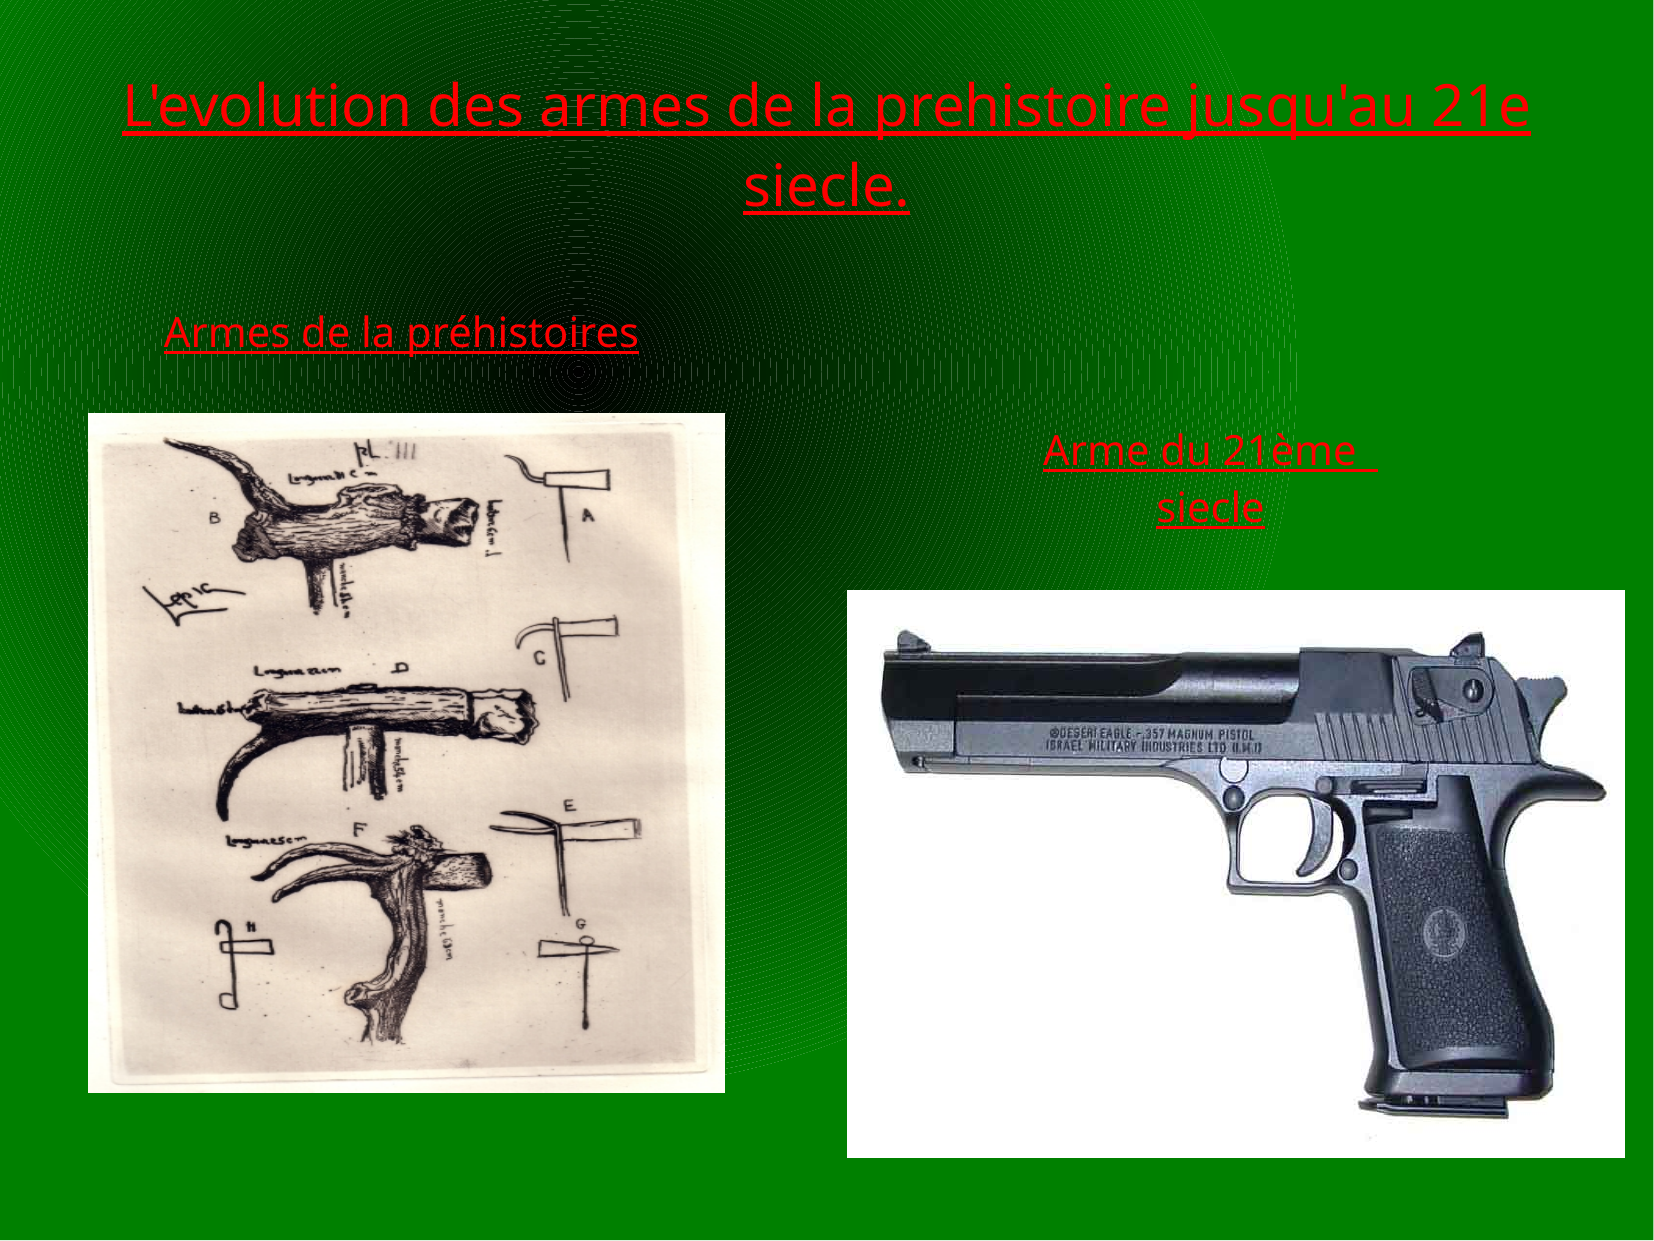

L'evolution des armes de la prehistoire jusqu'au 21e siecle.
Armes de la préhistoires
Arme du 21ème siecle